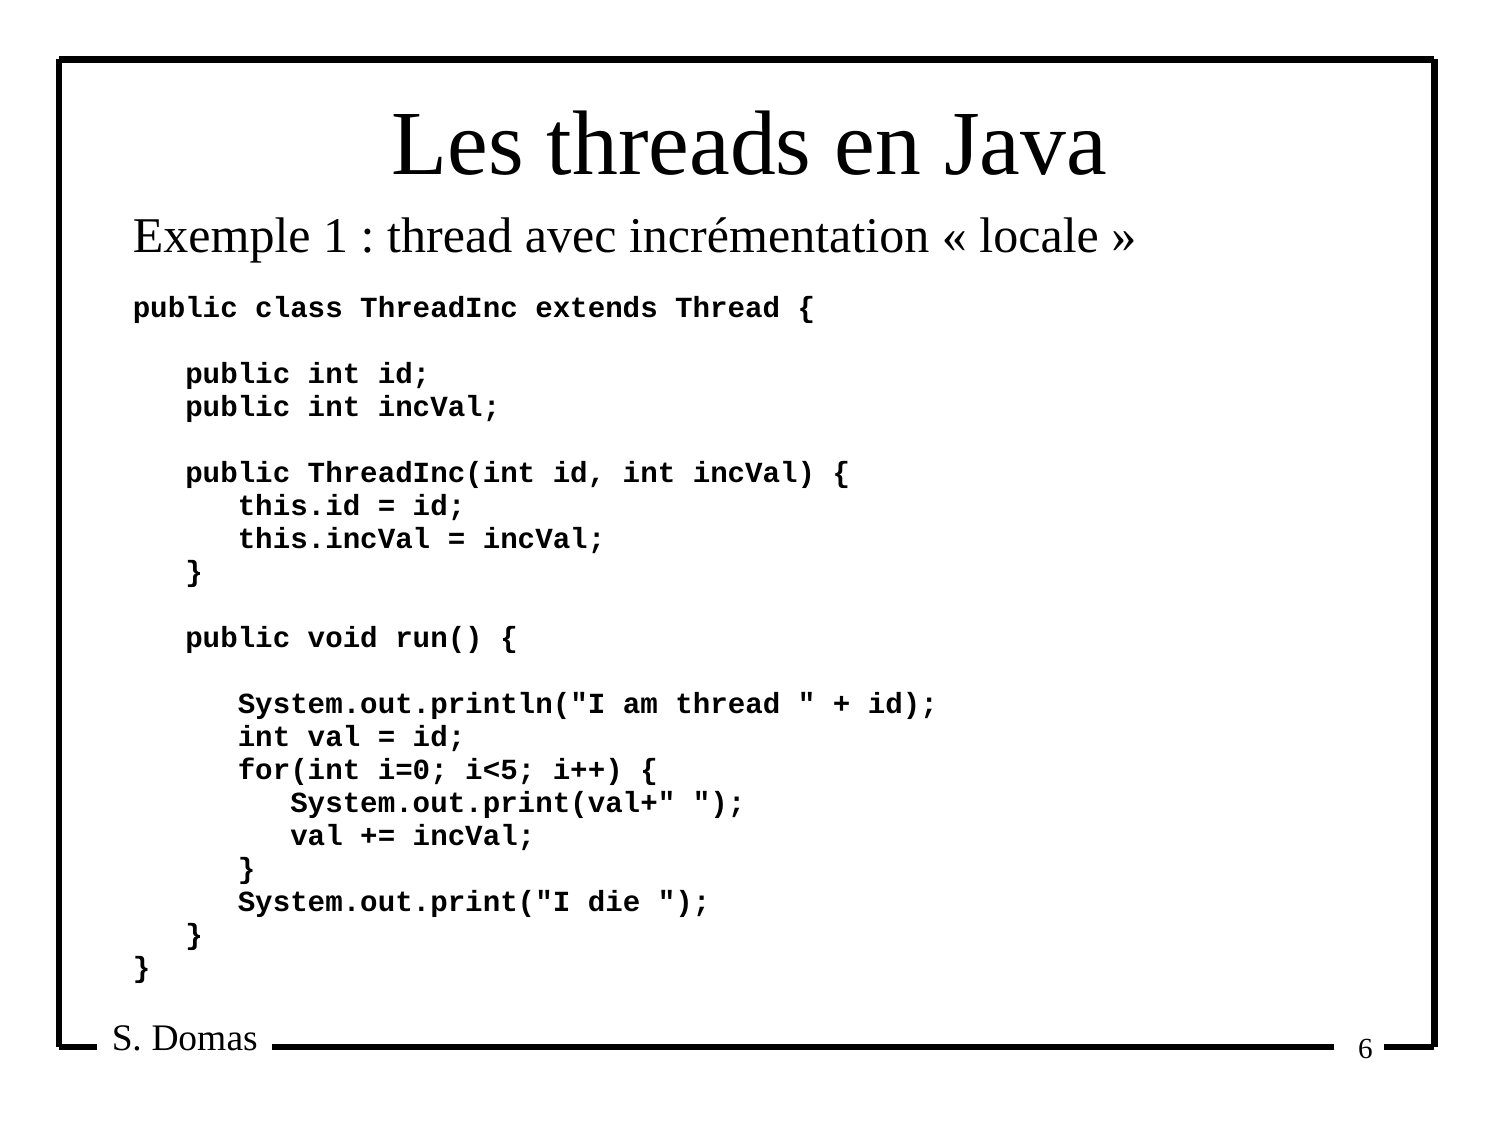

# Les threads en Java
S. Domas
Exemple 1 : thread avec incrémentation « locale »
public class ThreadInc extends Thread {
 public int id;
 public int incVal;
 public ThreadInc(int id, int incVal) {
 this.id = id;
 this.incVal = incVal;
 }
 public void run() {
 System.out.println("I am thread " + id);
 int val = id;
 for(int i=0; i<5; i++) {
 System.out.print(val+" ");
 val += incVal;
 }
 System.out.print("I die ");
 }
}
6